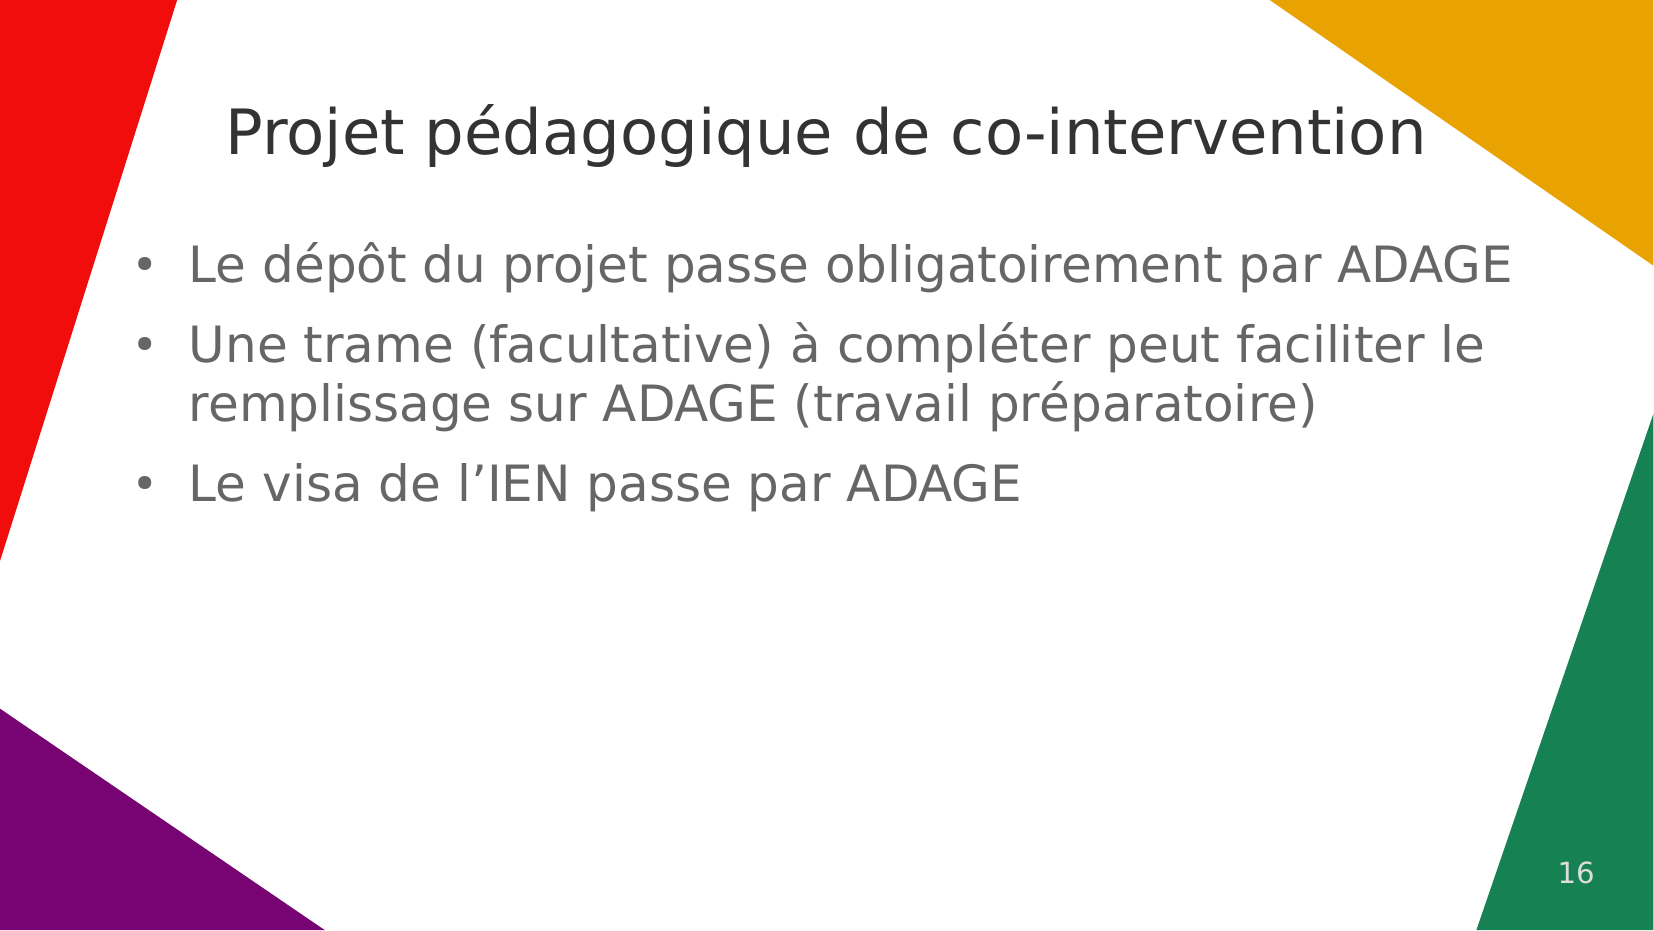

# Projet pédagogique de co-intervention
Le dépôt du projet passe obligatoirement par ADAGE
Une trame (facultative) à compléter peut faciliter le remplissage sur ADAGE (travail préparatoire)
Le visa de l’IEN passe par ADAGE
16